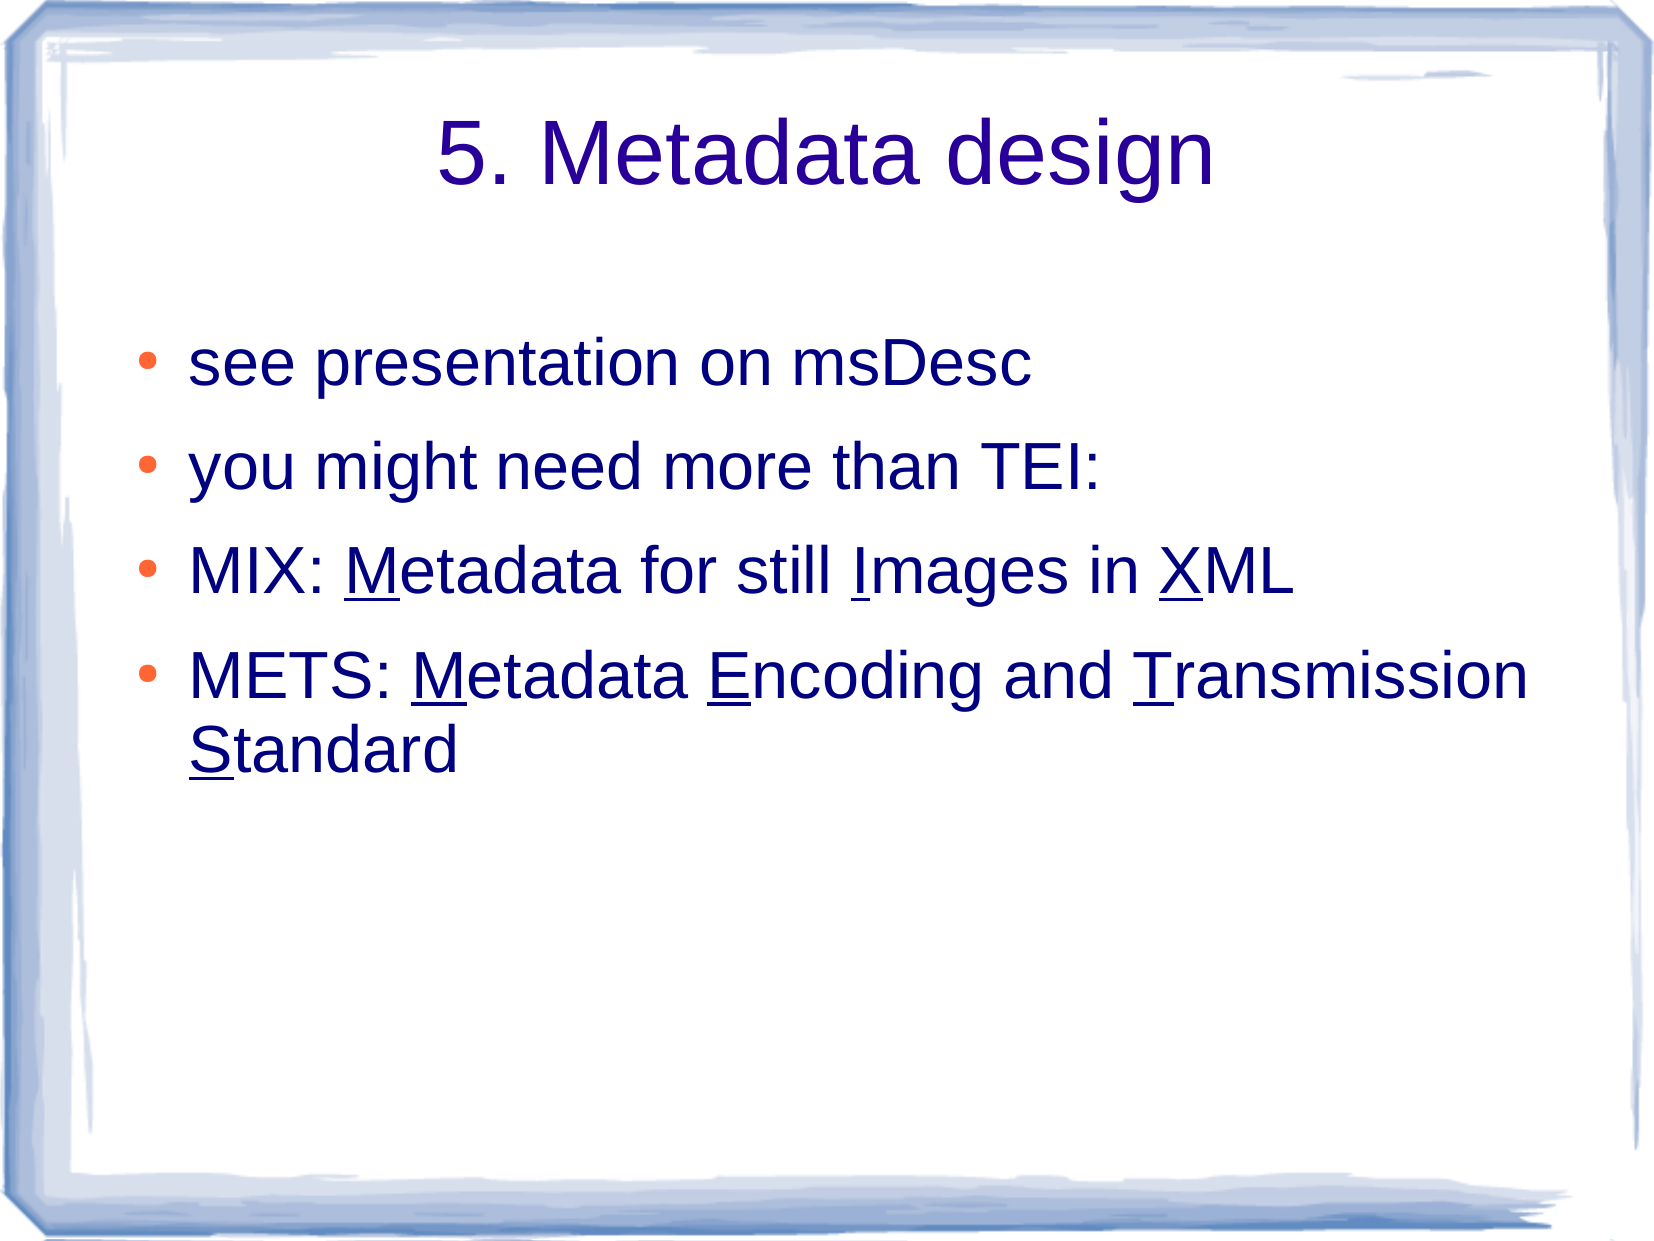

# 5. Metadata design
see presentation on msDesc
you might need more than TEI:
MIX: Metadata for still Images in XML
METS: Metadata Encoding and Transmission Standard